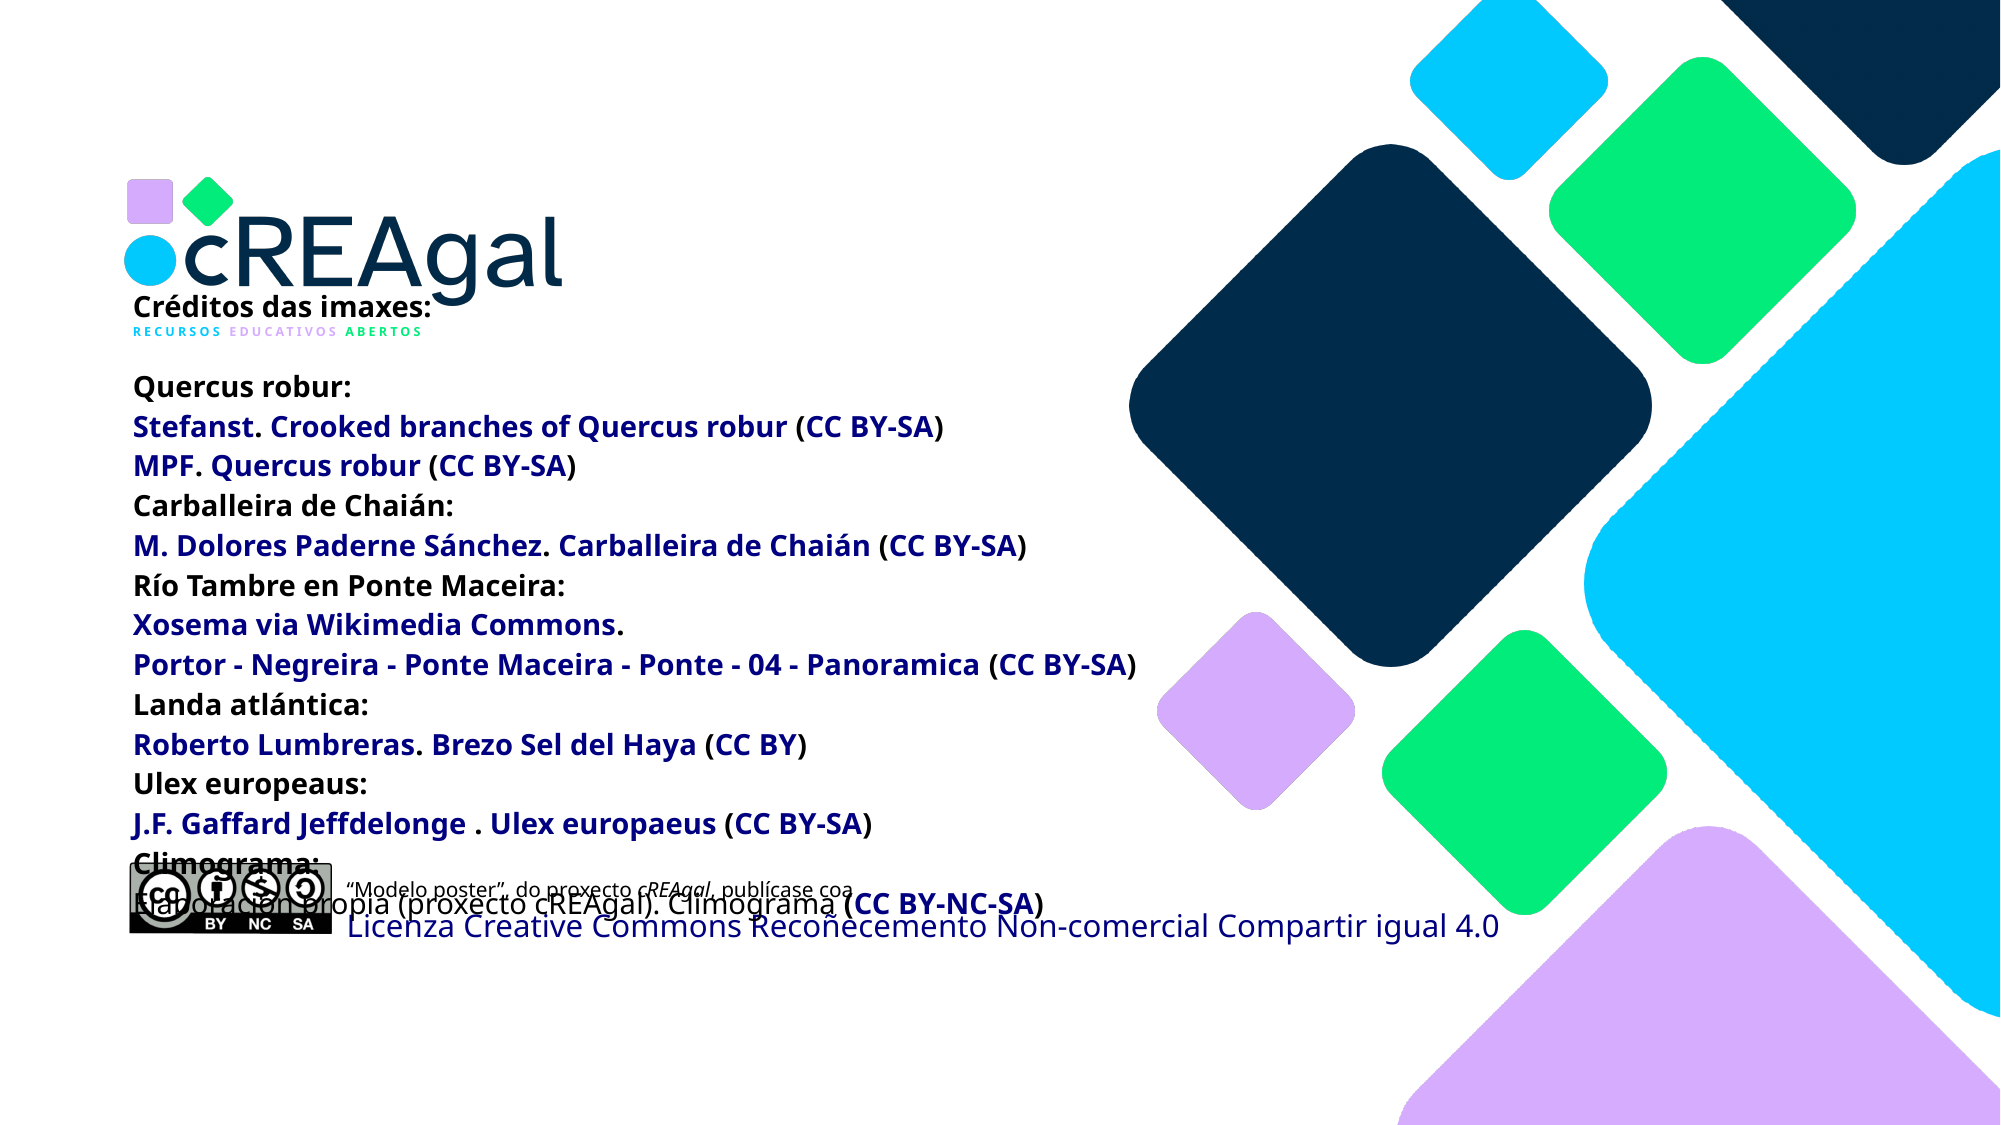

Créditos das imaxes:
Quercus robur:
Stefanst. Crooked branches of Quercus robur (CC BY-SA)
MPF. Quercus robur (CC BY-SA)
Carballeira de Chaián:
M. Dolores Paderne Sánchez. Carballeira de Chaián (CC BY-SA)
Río Tambre en Ponte Maceira:
Xosema via Wikimedia Commons. Portor - Negreira - Ponte Maceira - Ponte - 04 - Panoramica (CC BY-SA)
Landa atlántica:
Roberto Lumbreras. Brezo Sel del Haya (CC BY)
Ulex europeaus:
J.F. Gaffard Jeffdelonge . Ulex europaeus (CC BY-SA)
Climograma:
Elaboración propia (proxecto cREAgal). Climograma (CC BY-NC-SA)
“Modelo poster”, do proxecto cREAgal, publícase coa
Licenza Creative Commons Recoñecemento Non-comercial Compartir igual 4.0